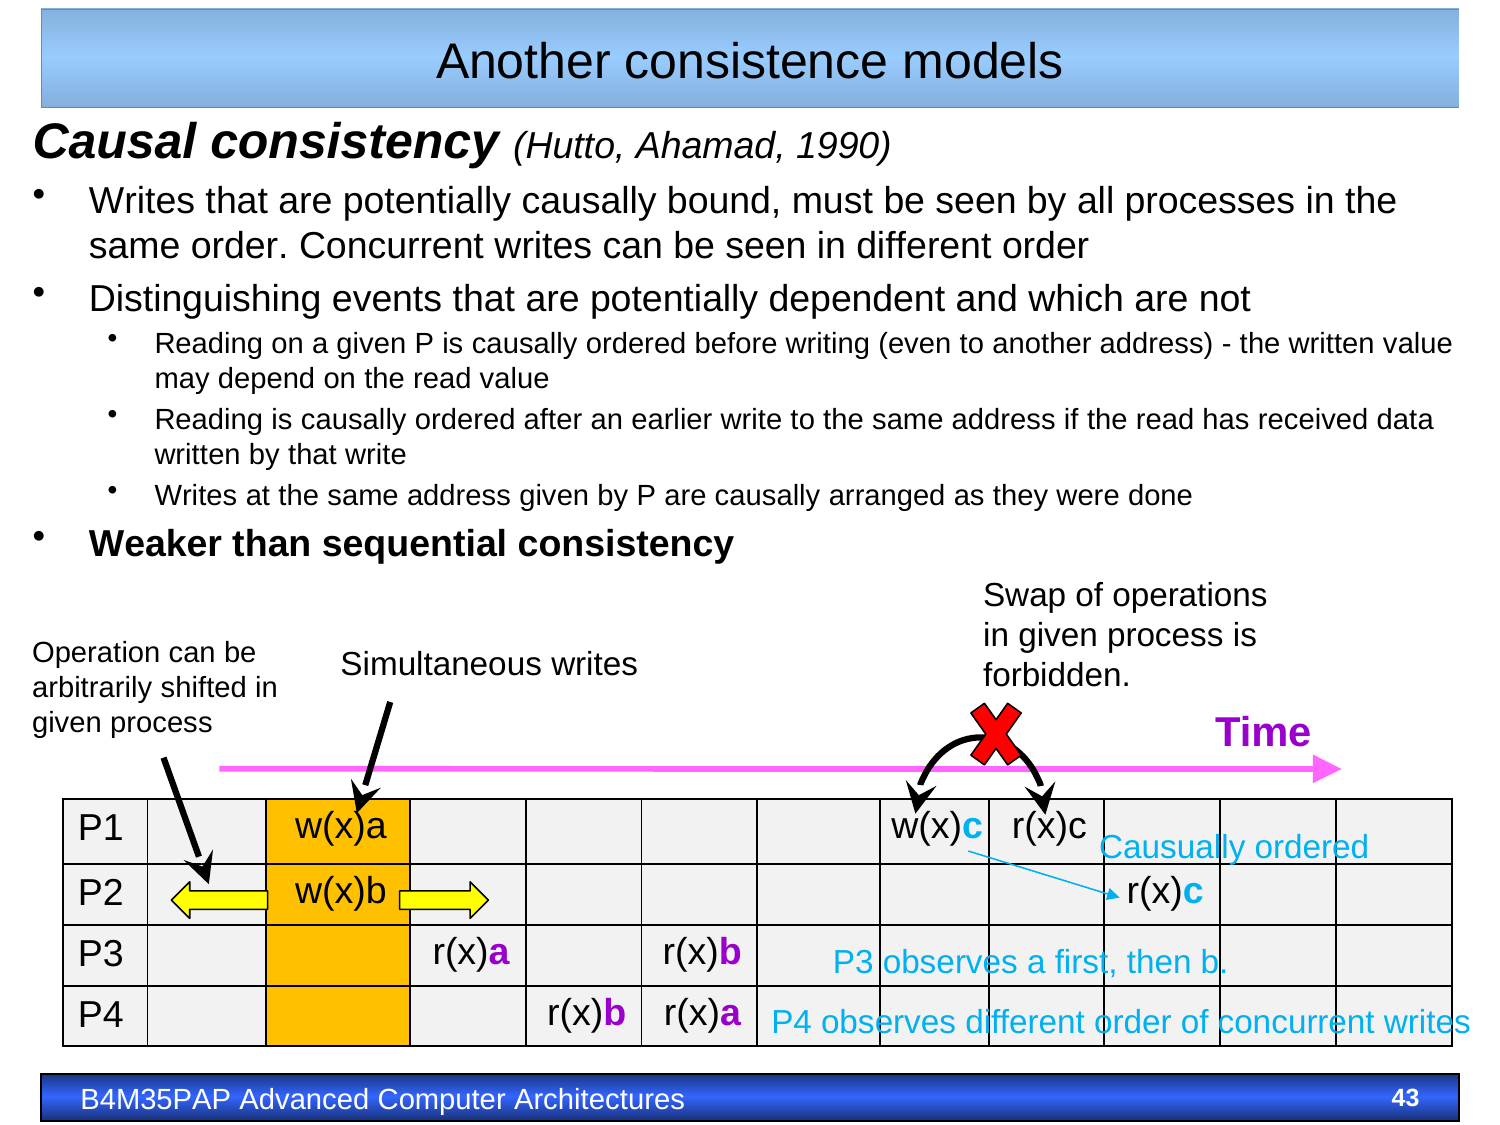

Another consistence models
# Causal consistency (Hutto, Ahamad, 1990)
Writes that are potentially causally bound, must be seen by all processes in the same order. Concurrent writes can be seen in different order
Distinguishing events that are potentially dependent and which are not
Reading on a given P is causally ordered before writing (even to another address) - the written value may depend on the read value
Reading is causally ordered after an earlier write to the same address if the read has received data written by that write
Writes at the same address given by P are causally arranged as they were done
Weaker than sequential consistency
Swap of operations in given process is forbidden.
Operation can be arbitrarily shifted in given process
Simultaneous writes
Time
| P1 | | w(x)a | | | | | w(x)c | r(x)c | | | |
| --- | --- | --- | --- | --- | --- | --- | --- | --- | --- | --- | --- |
| P2 | | w(x)b | | | | | | | r(x)c | | |
| P3 | | | r(x)a | | r(x)b | | | | | | |
| P4 | | | | r(x)b | r(x)a | | | | | | |
Causually ordered
P3 observes a first, then b.
P4 observes different order of concurrent writes